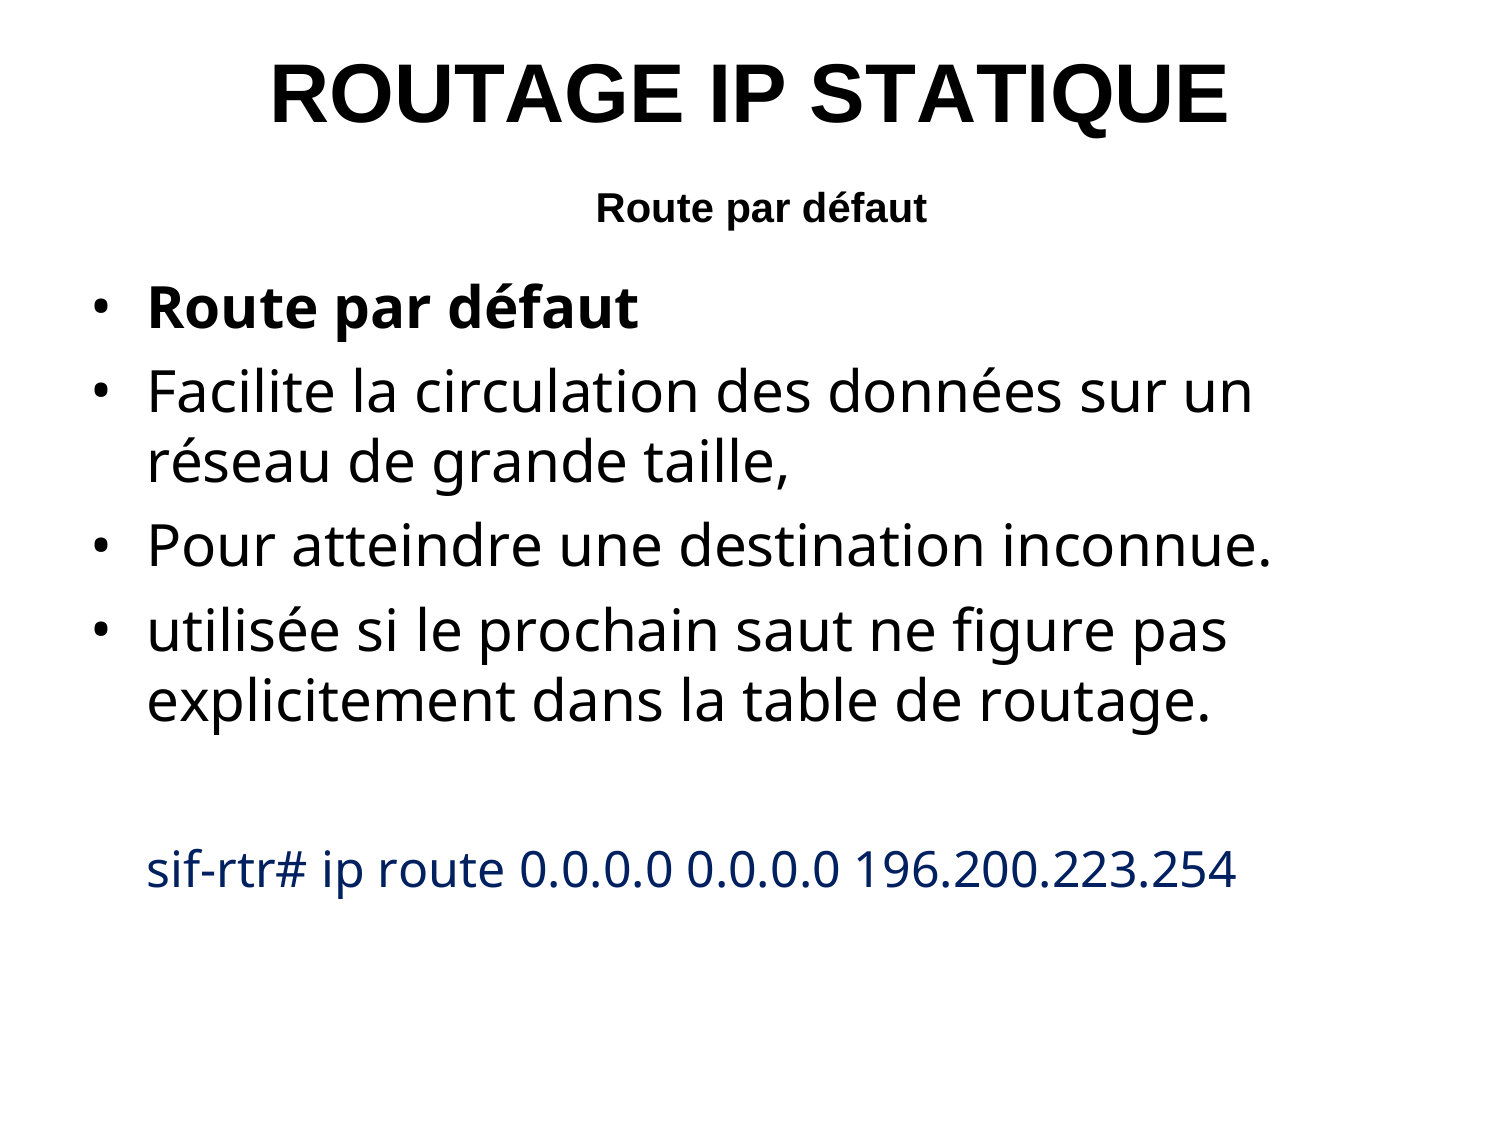

# ROUTAGE IP STATIQUE Route par défaut
Route par défaut
Facilite la circulation des données sur un réseau de grande taille,
Pour atteindre une destination inconnue.
utilisée si le prochain saut ne figure pas explicitement dans la table de routage.
 	sif-rtr# ip route 0.0.0.0 0.0.0.0 196.200.223.254